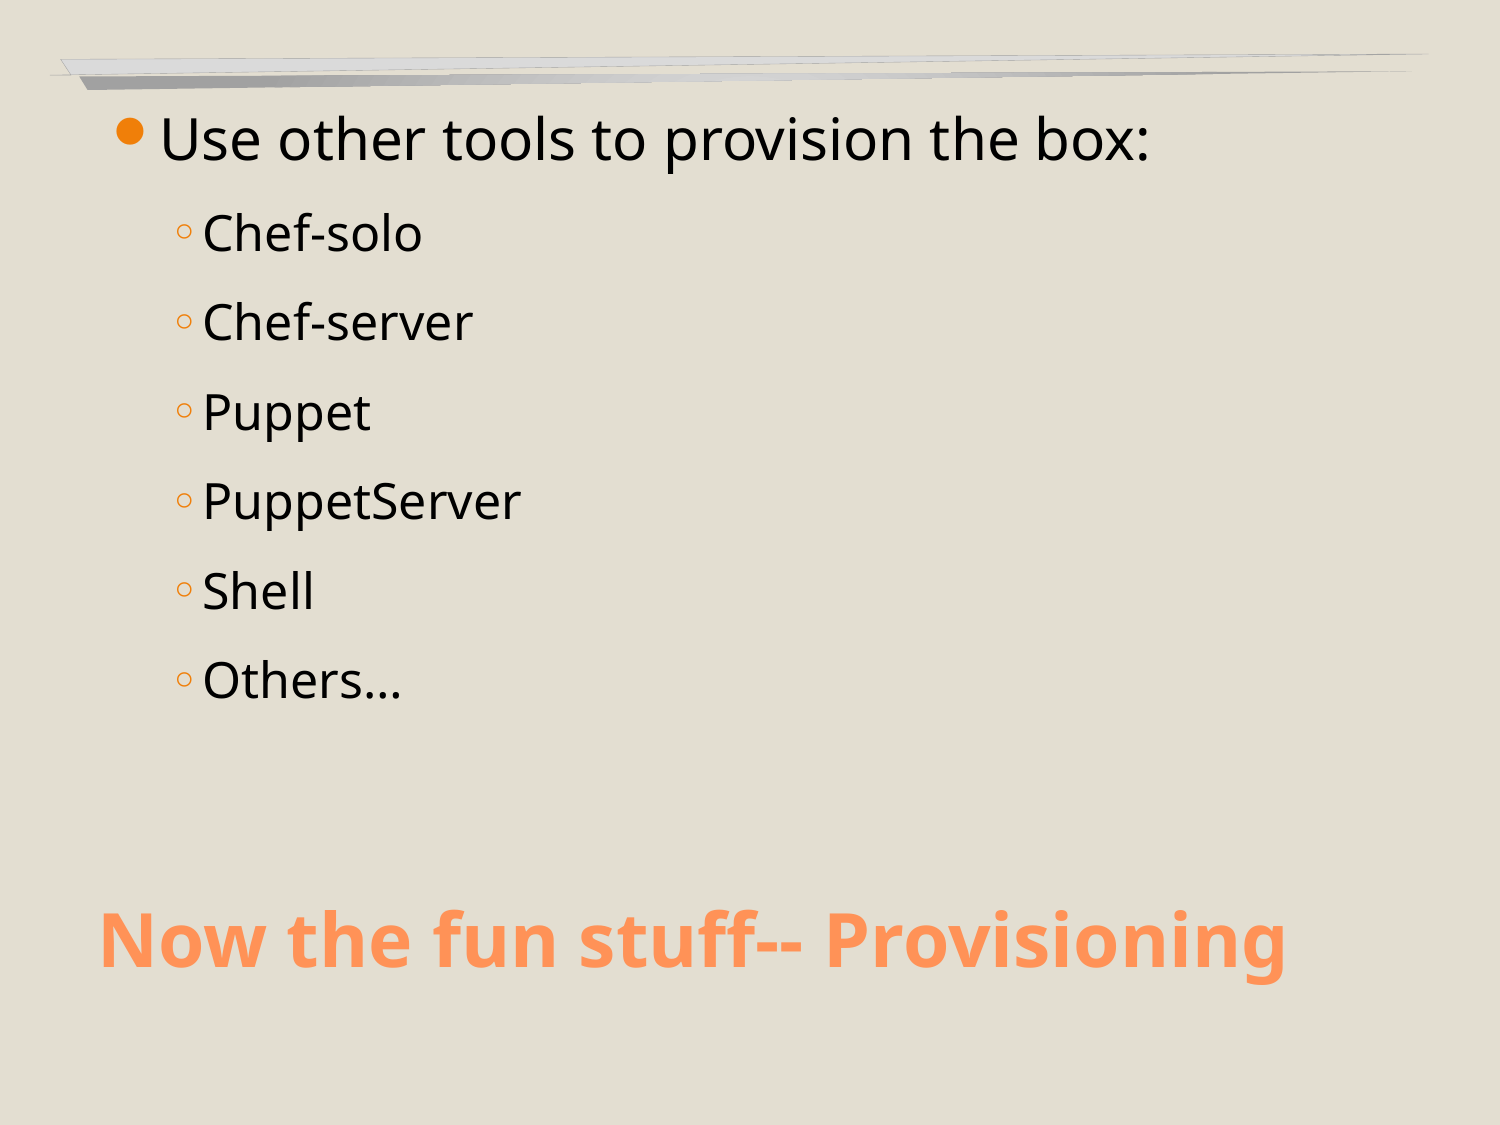

Use other tools to provision the box:
Chef-solo
Chef-server
Puppet
PuppetServer
Shell
Others…
# Now the fun stuff-- Provisioning